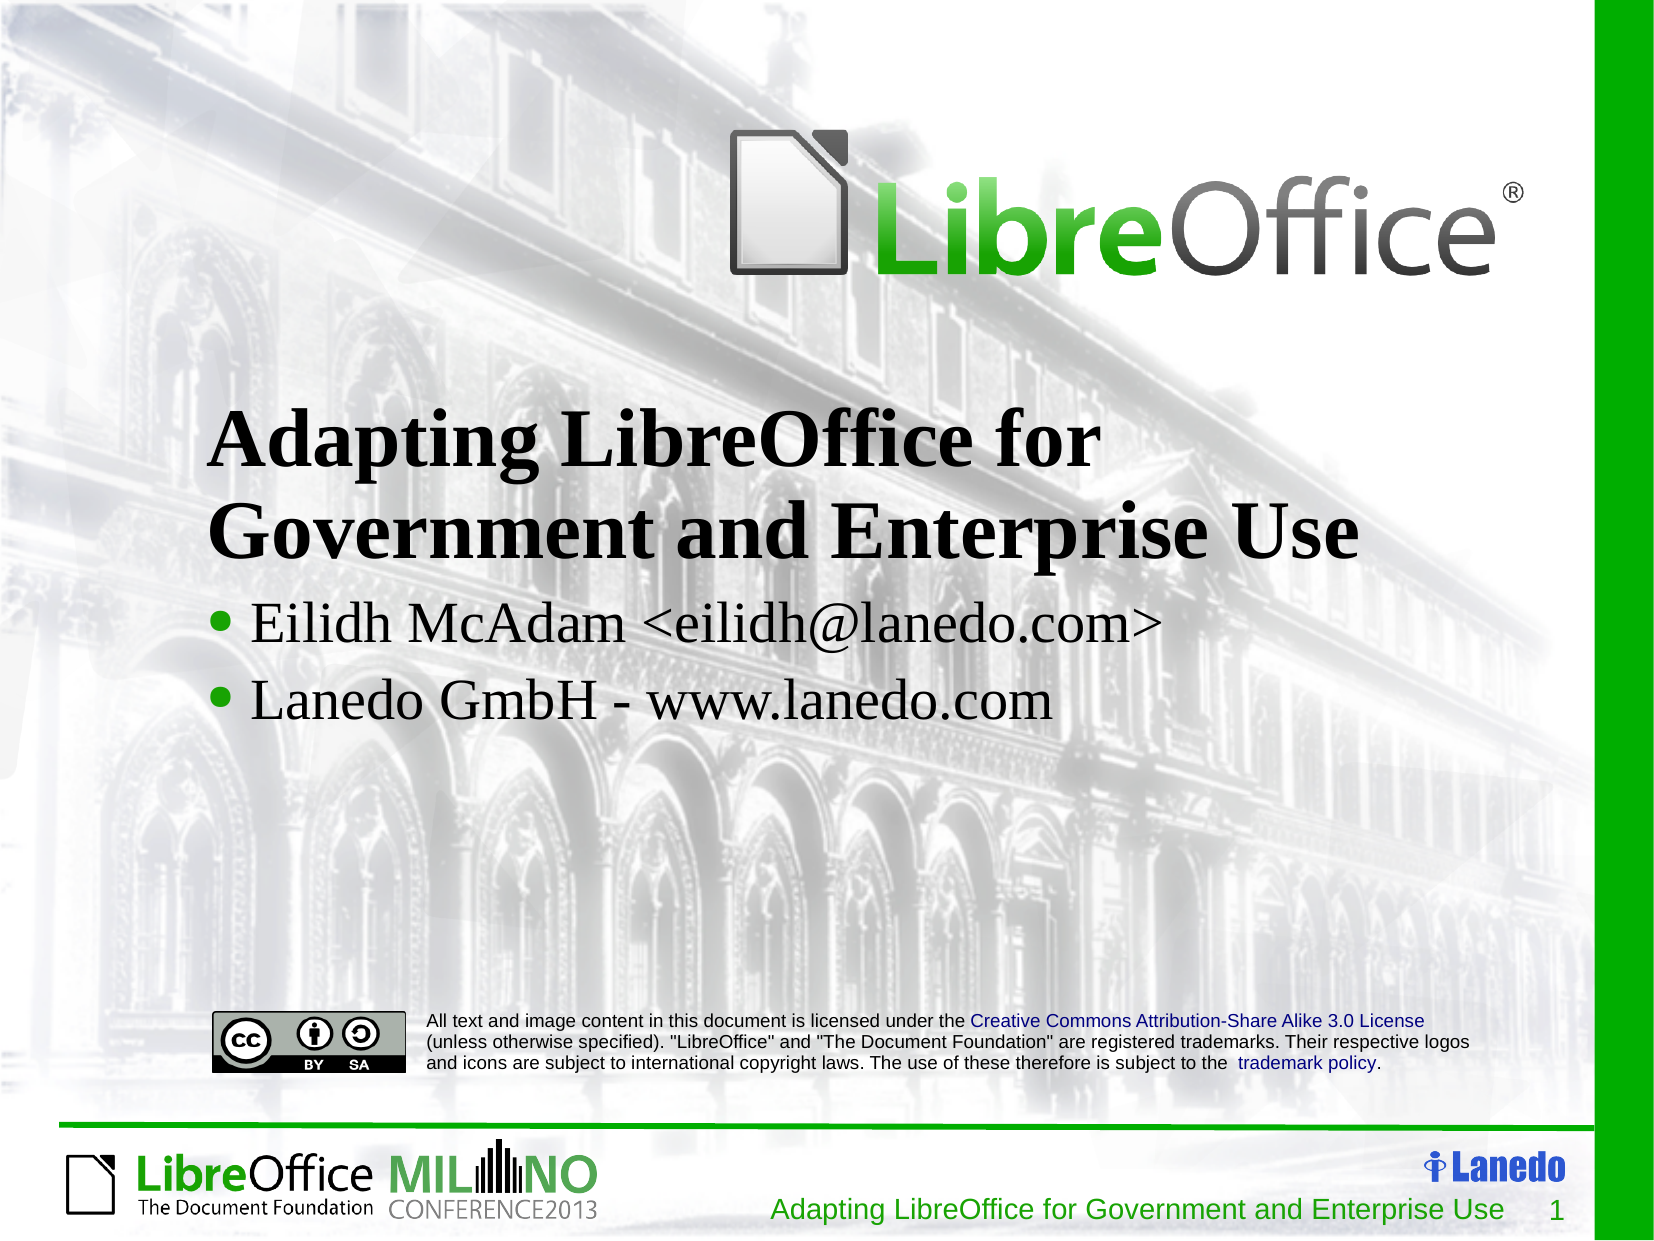

# Adapting LibreOffice for Government and Enterprise Use
Eilidh McAdam <eilidh@lanedo.com>
Lanedo GmbH - www.lanedo.com
Adapting LibreOffice for Government and Enterprise Use
1